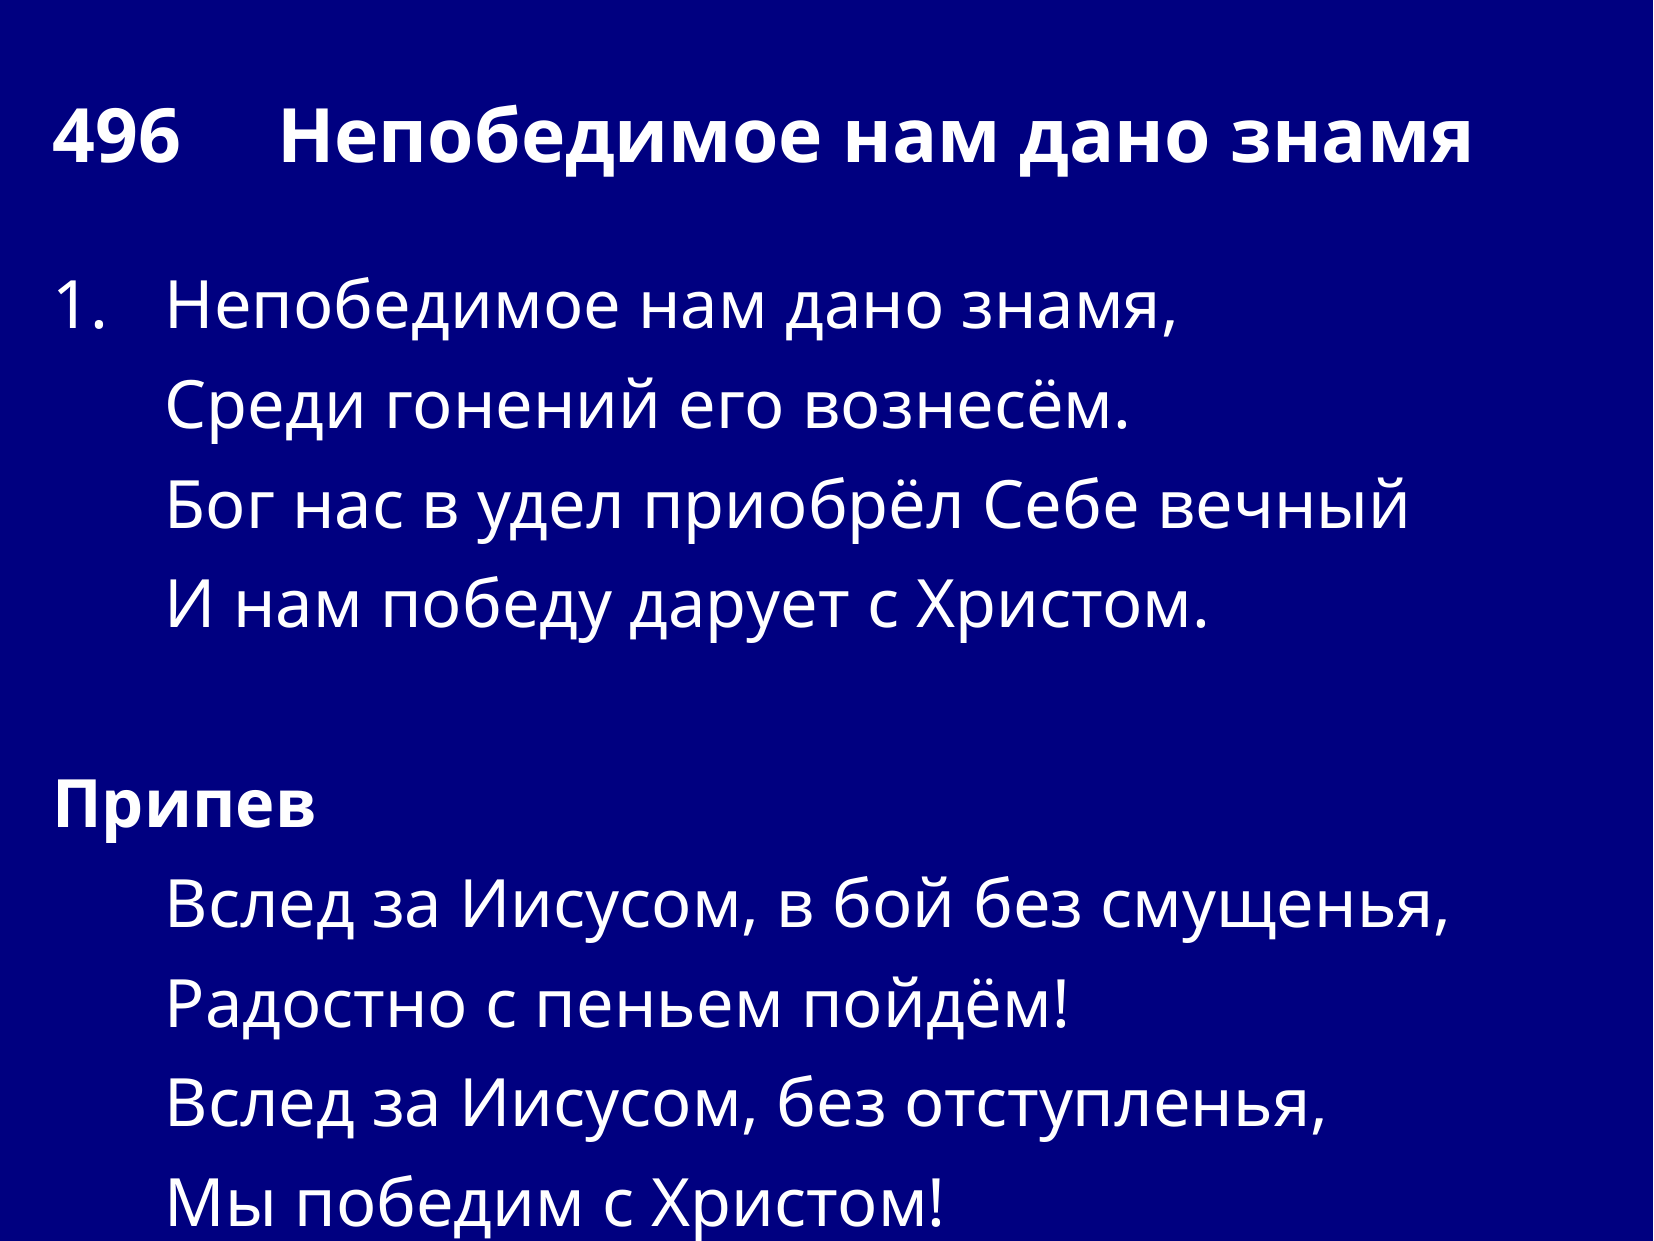

496	Непобедимое нам дано знамя
1.	Непобедимое нам дано знамя,
	Среди гонений его вознесём.
	Бог нас в удел приобрёл Себе вечный
	И нам победу дарует с Христом.
Припев
	Вслед за Иисусом, в бой без смущенья,
	Радостно с пеньем пойдём!
	Вслед за Иисусом, без отступленья,
	Мы победим с Христом!